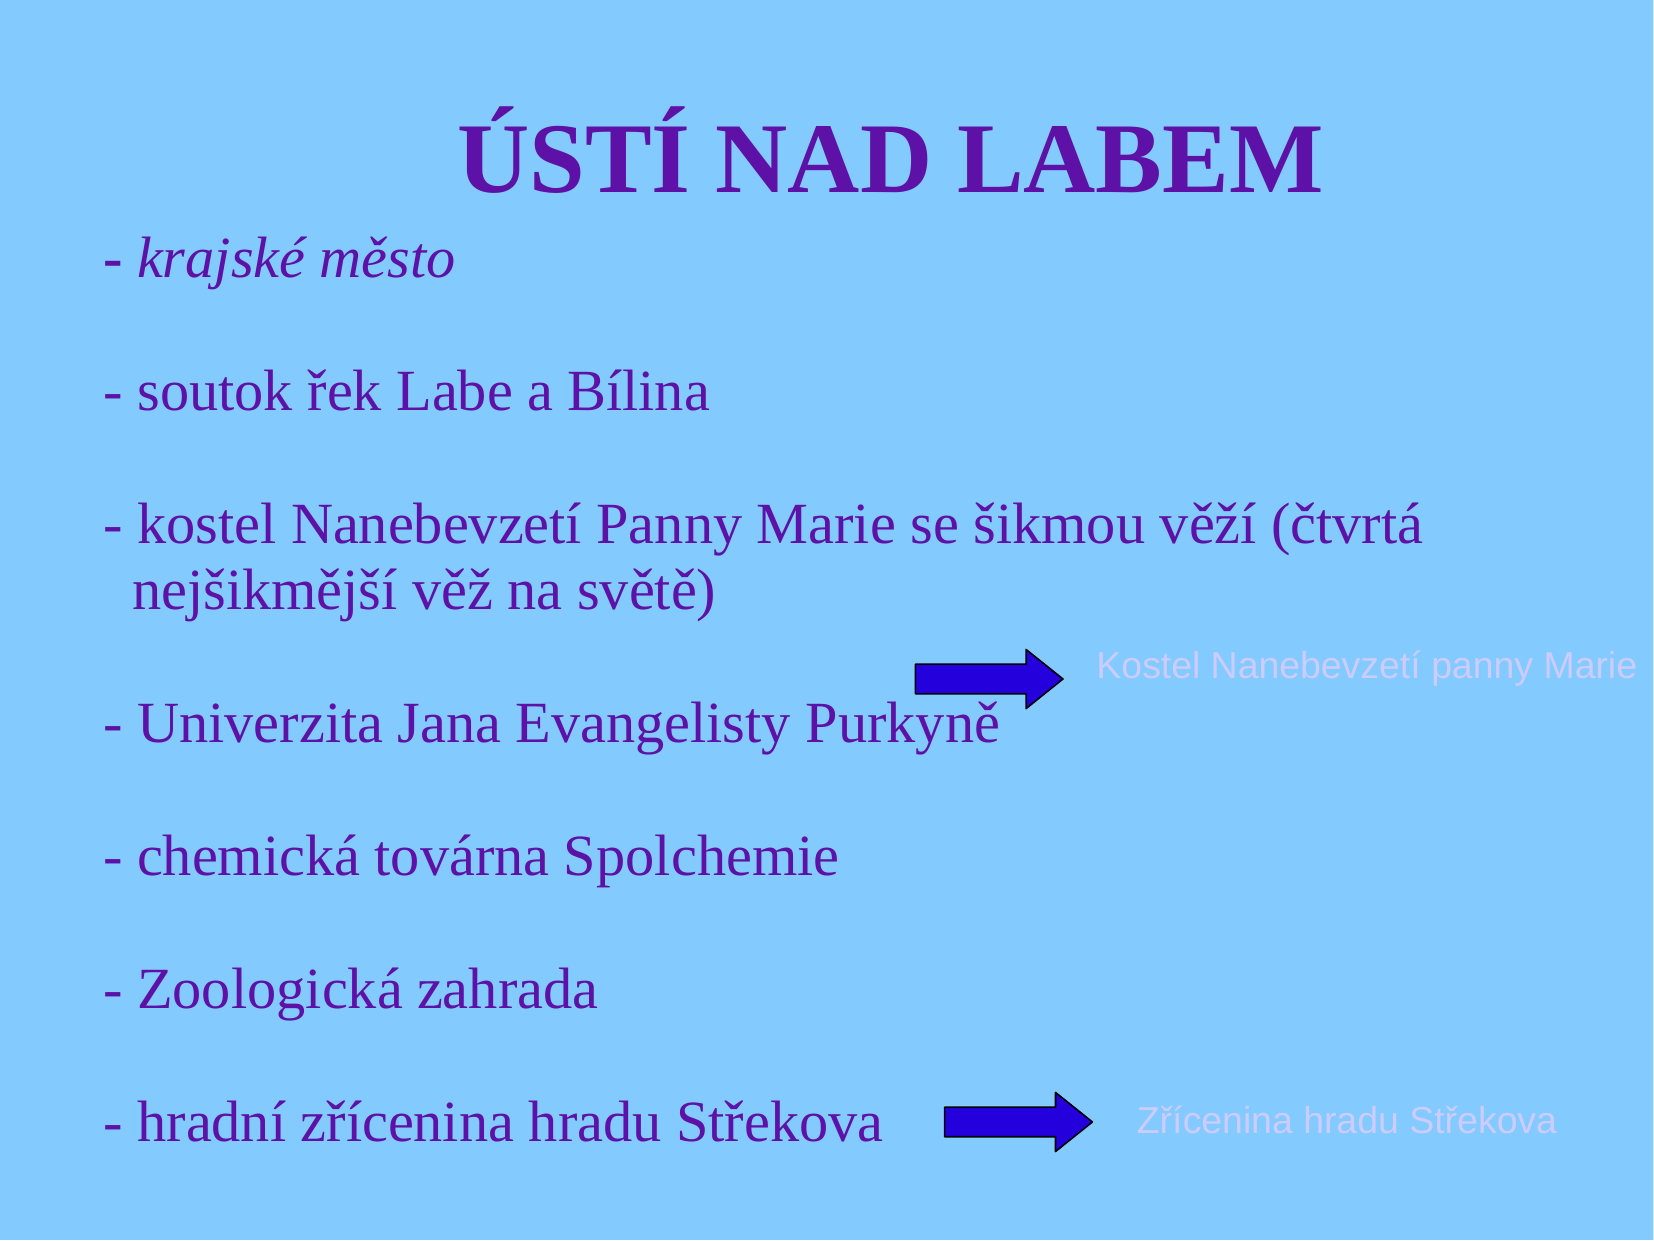

ÚSTÍ NAD LABEM
- krajské město
- soutok řek Labe a Bílina
- kostel Nanebevzetí Panny Marie se šikmou věží (čtvrtá
 nejšikmější věž na světě)
- Univerzita Jana Evangelisty Purkyně
- chemická továrna Spolchemie
- Zoologická zahrada
- hradní zřícenina hradu Střekova
Kostel Nanebevzetí panny Marie
Zřícenina hradu Střekova